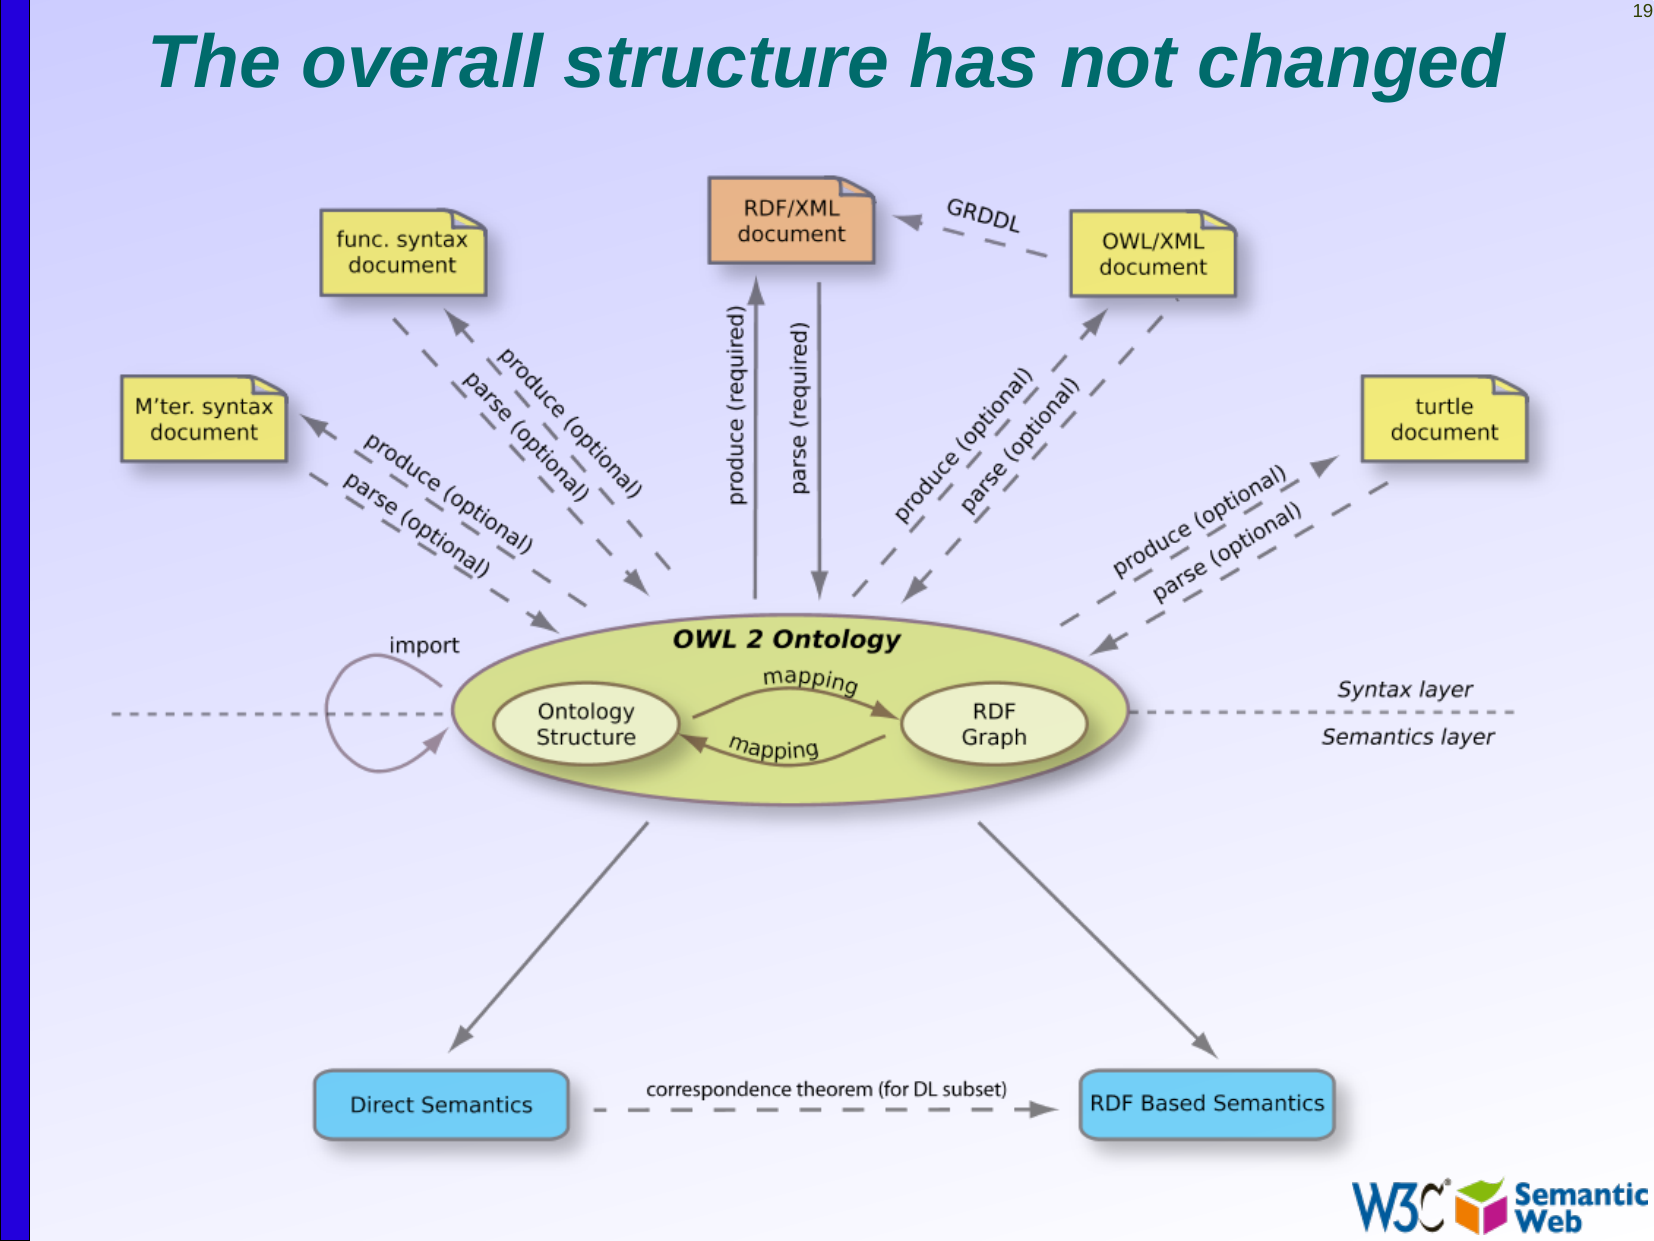

# The overall structure has not changed